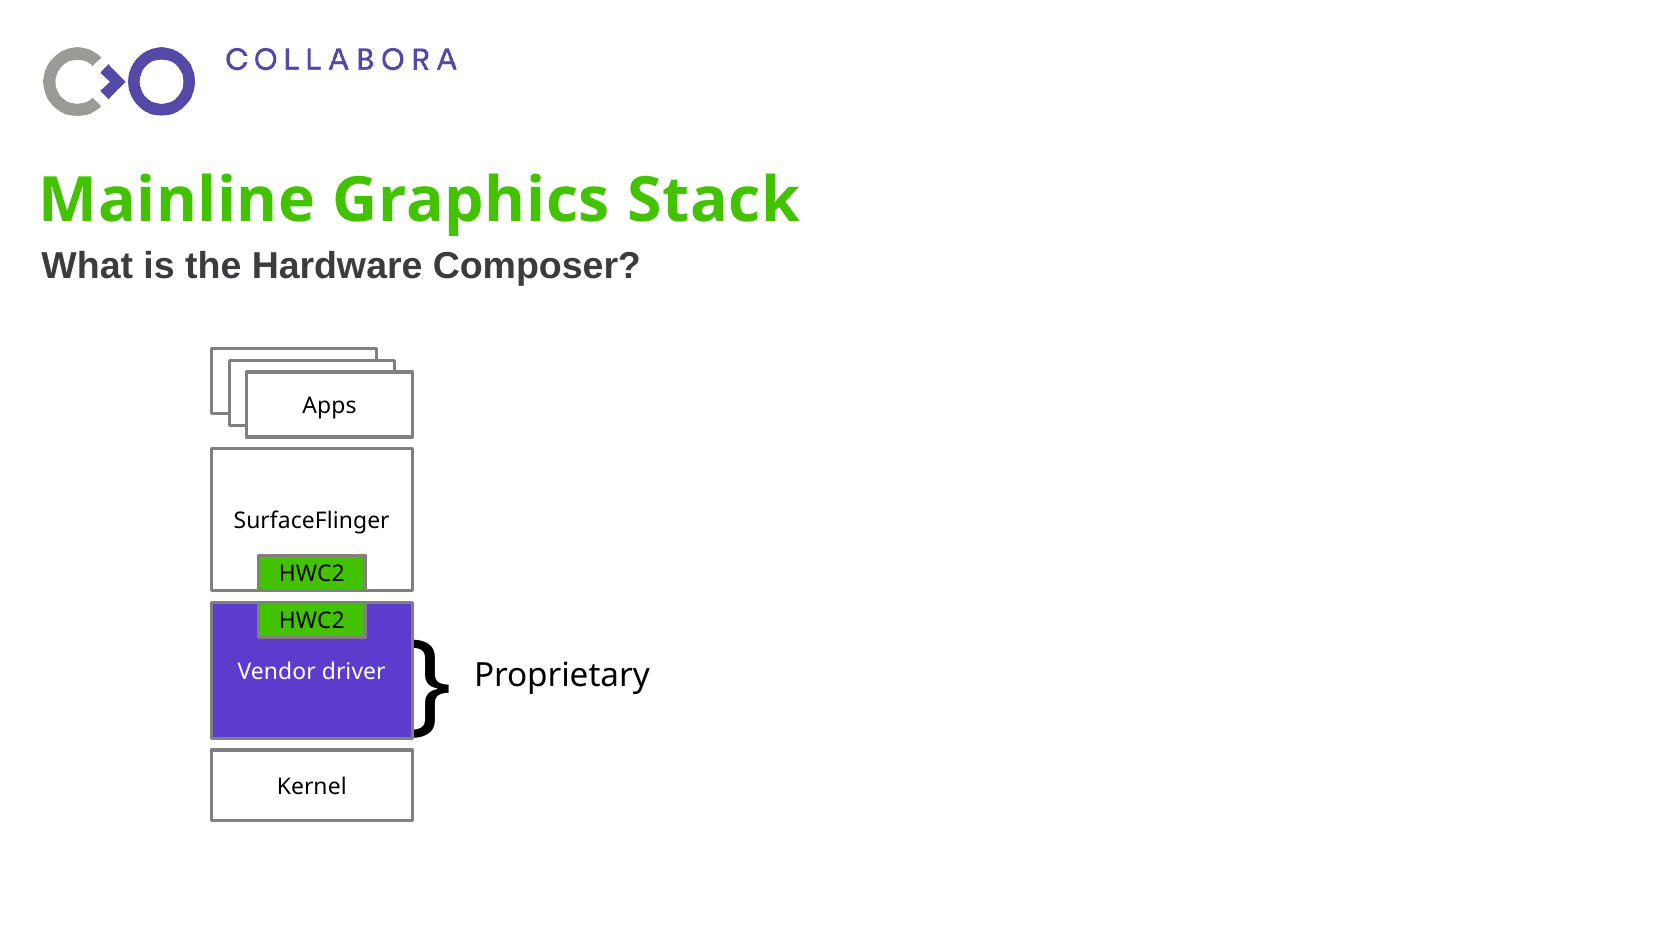

# Mainline Graphics Stack
What is the Hardware Composer?
Apps
SurfaceFlinger
HWC2
}
Vendor driver
HWC2
Proprietary
Kernel